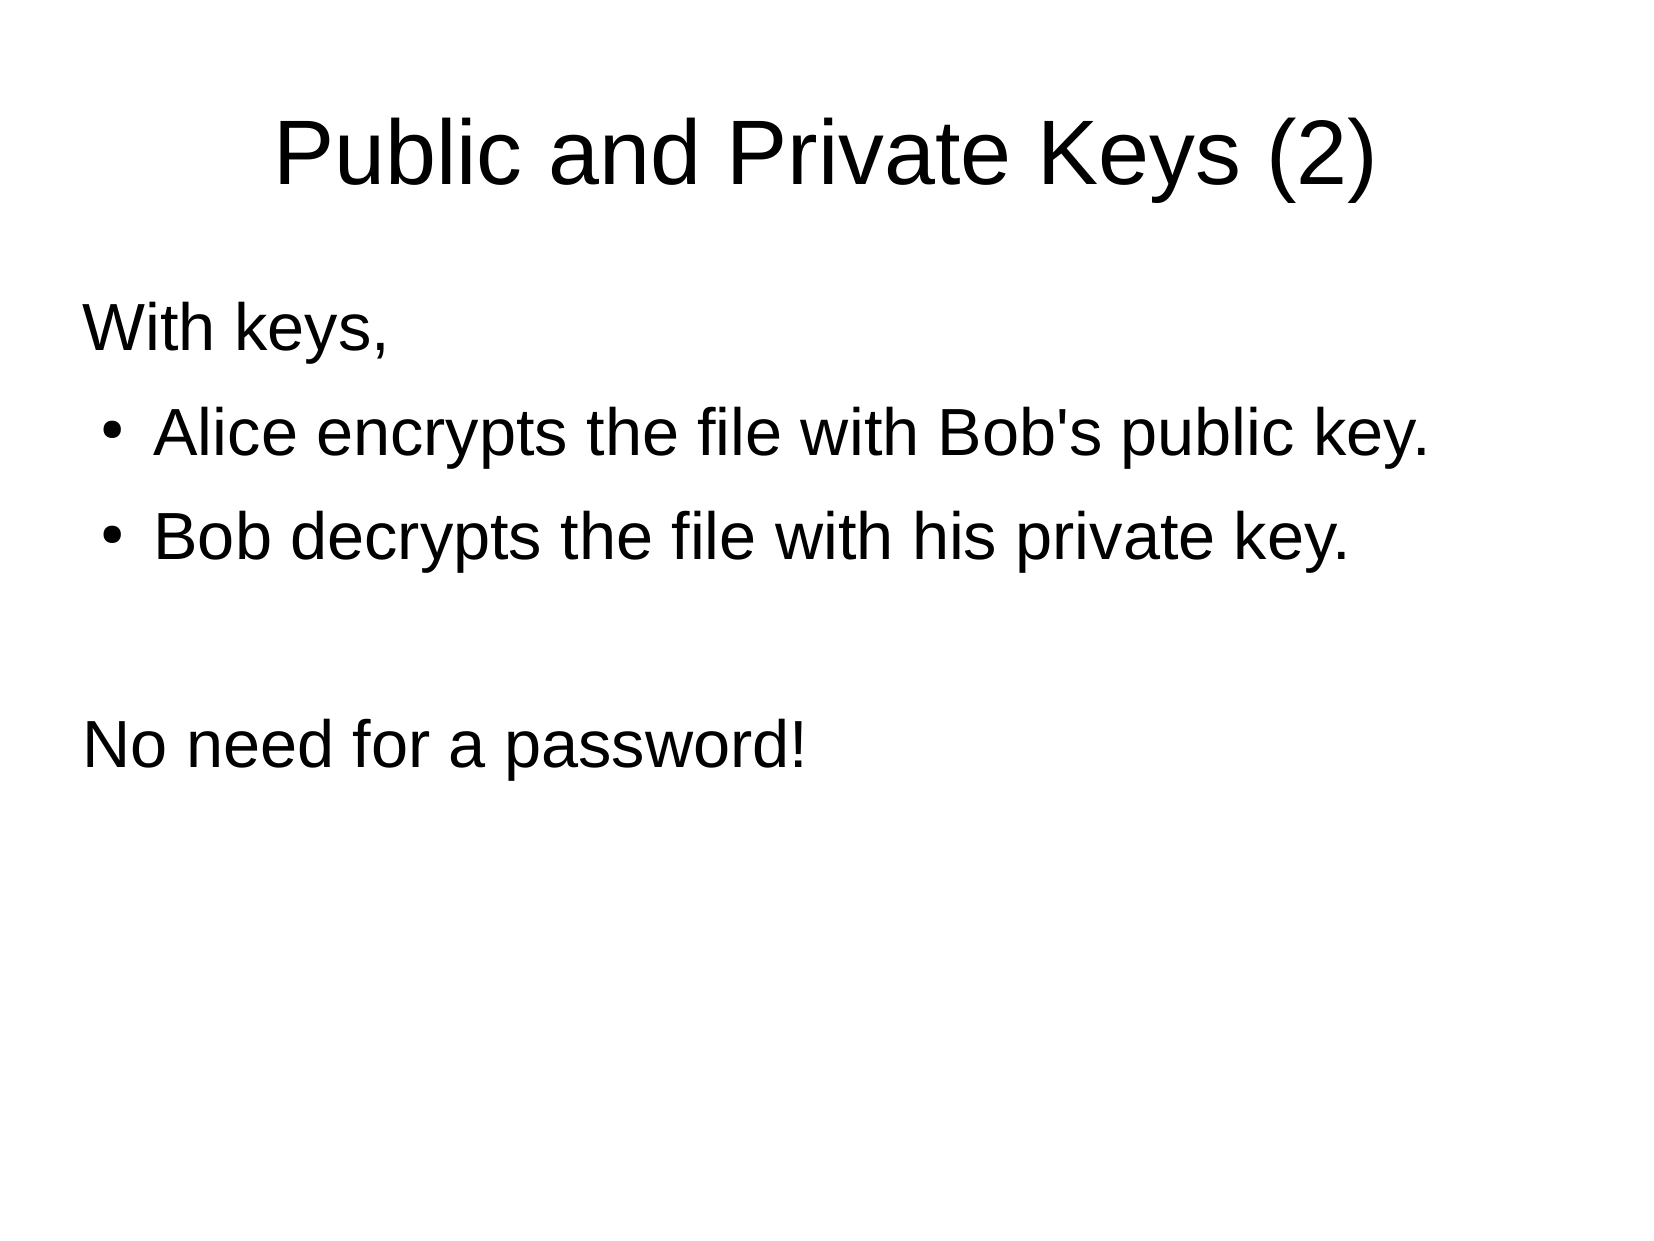

# Public and Private Keys (2)
With keys,
Alice encrypts the file with Bob's public key.
Bob decrypts the file with his private key.
No need for a password!